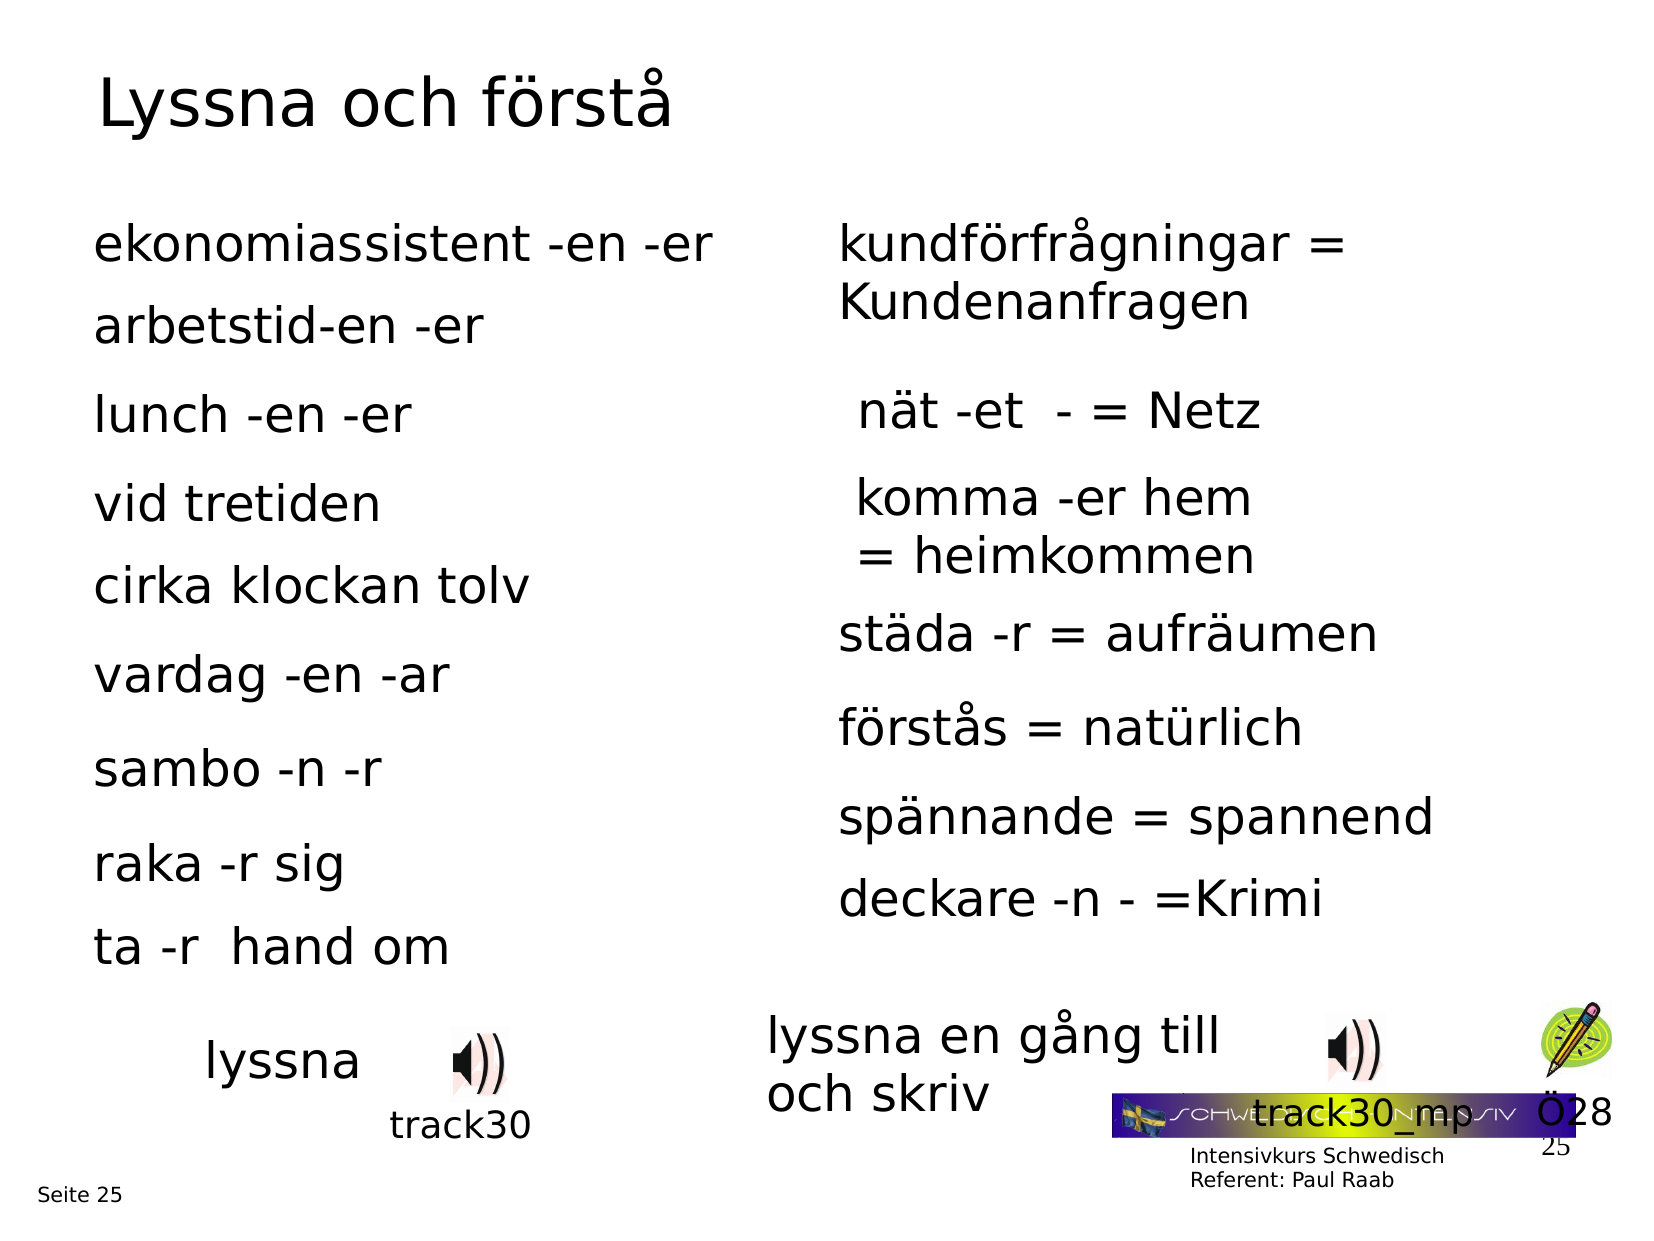

Lyssna och förstå
ekonomiassistent -en -er
kundförfrågningar = Kundenanfragen
arbetstid-en -er
nät -et - = Netz
lunch -en -er
komma -er hem
= heimkommen
vid tretiden
cirka klockan tolv
städa -r = aufräumen
vardag -en -ar
förstås = natürlich
sambo -n -r
spännande = spannend
raka -r sig
deckare -n - =Krimi
ta -r hand om
lyssna en gång till
och skriv
lyssna
Ö28
track30_mp
track30